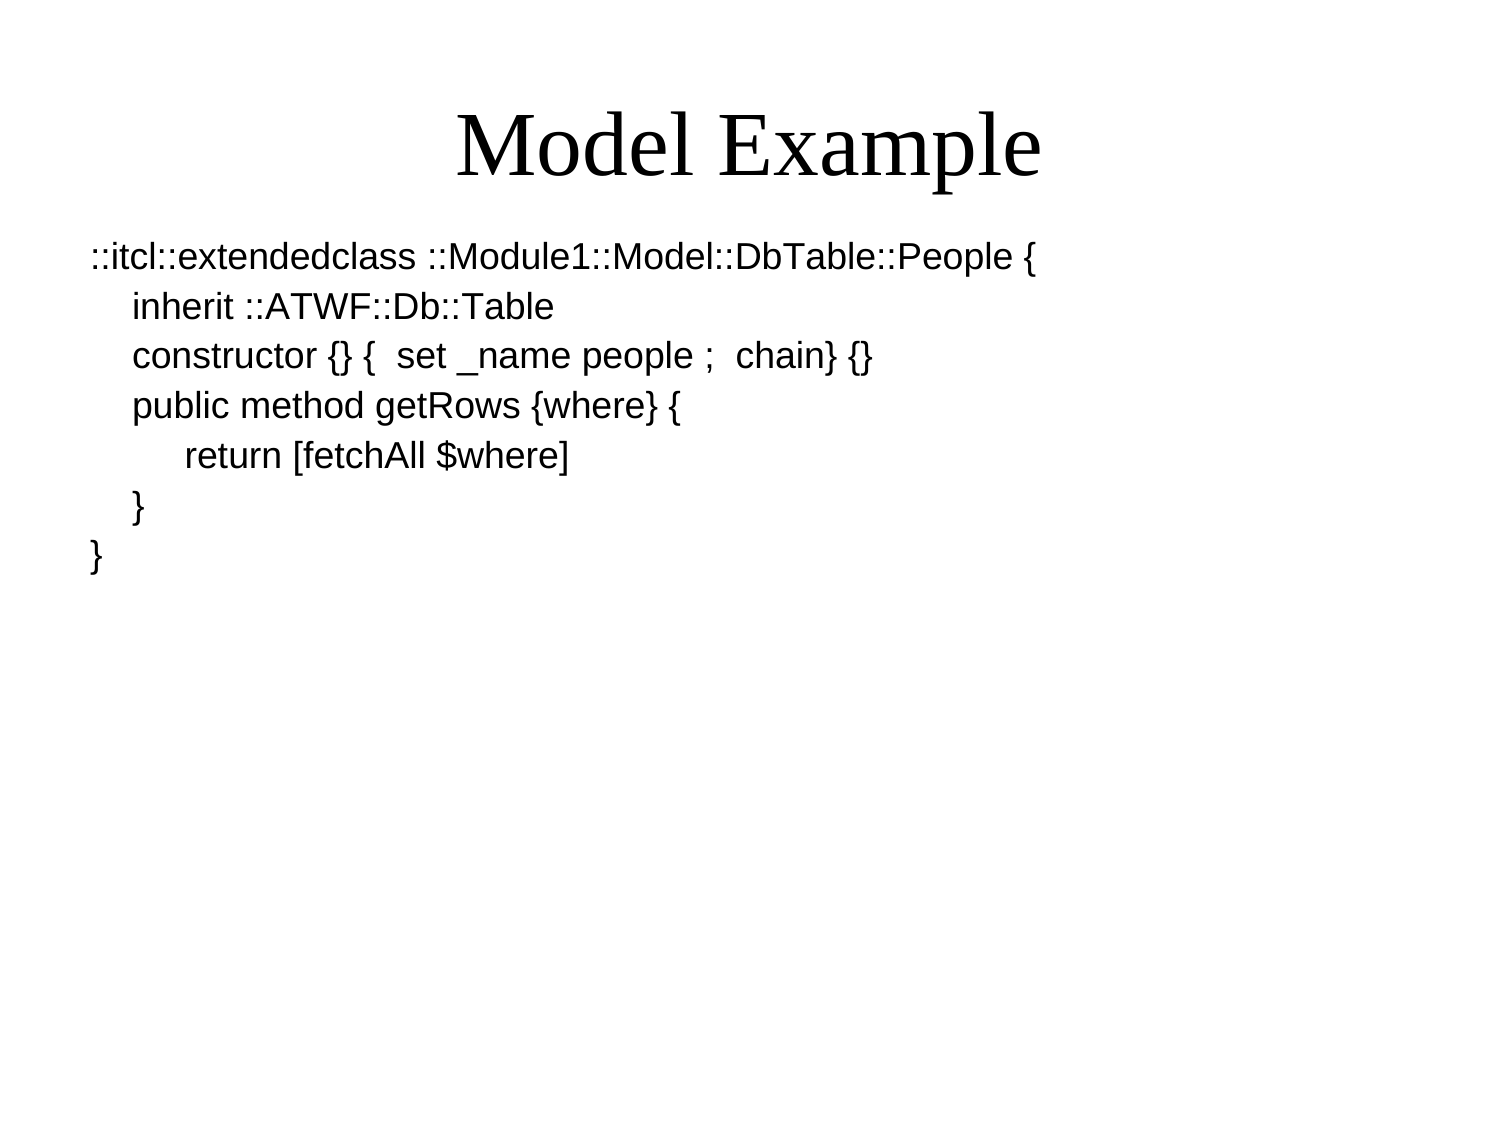

Model Example‏
::itcl::extendedclass ::Module1::Model::DbTable::People {
 inherit ::ATWF::Db::Table
 constructor {} { set _name people ; chain} {}
 public method getRows {where} {
 return [fetchAll $where]
 }
}